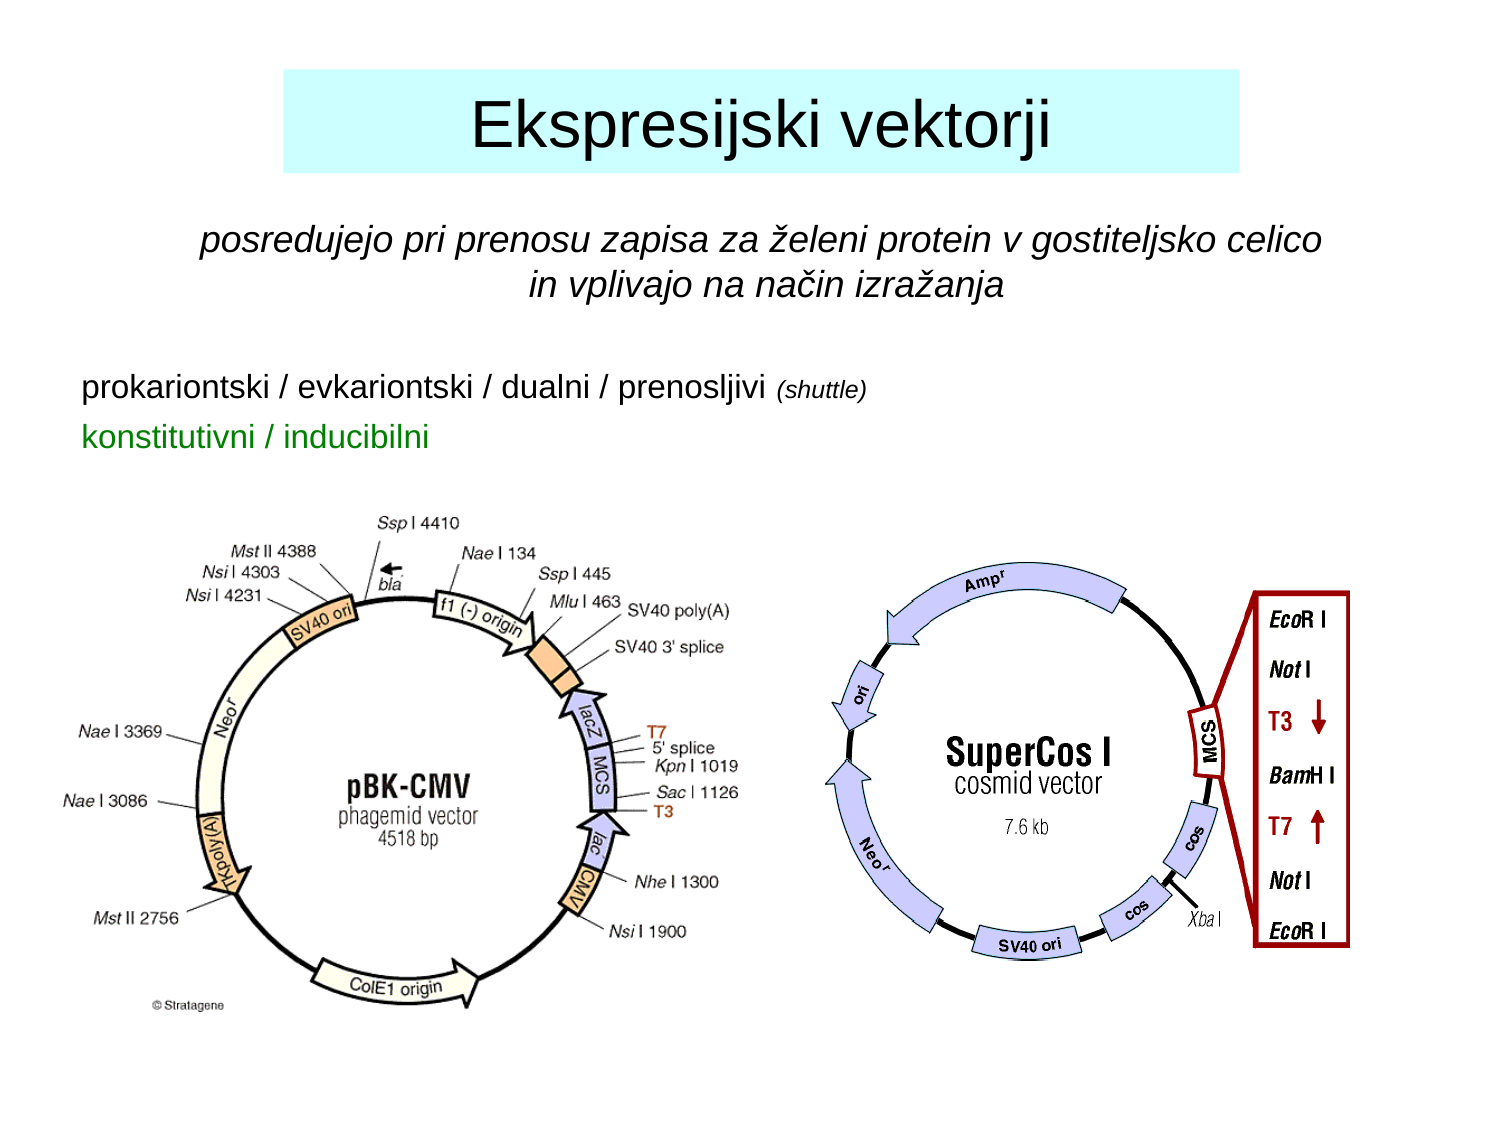

Ekspresijski vektorji
posredujejo pri prenosu zapisa za želeni protein v gostiteljsko celico
in vplivajo na način izražanja
prokariontski / evkariontski / dualni / prenosljivi (shuttle)
konstitutivni / inducibilni